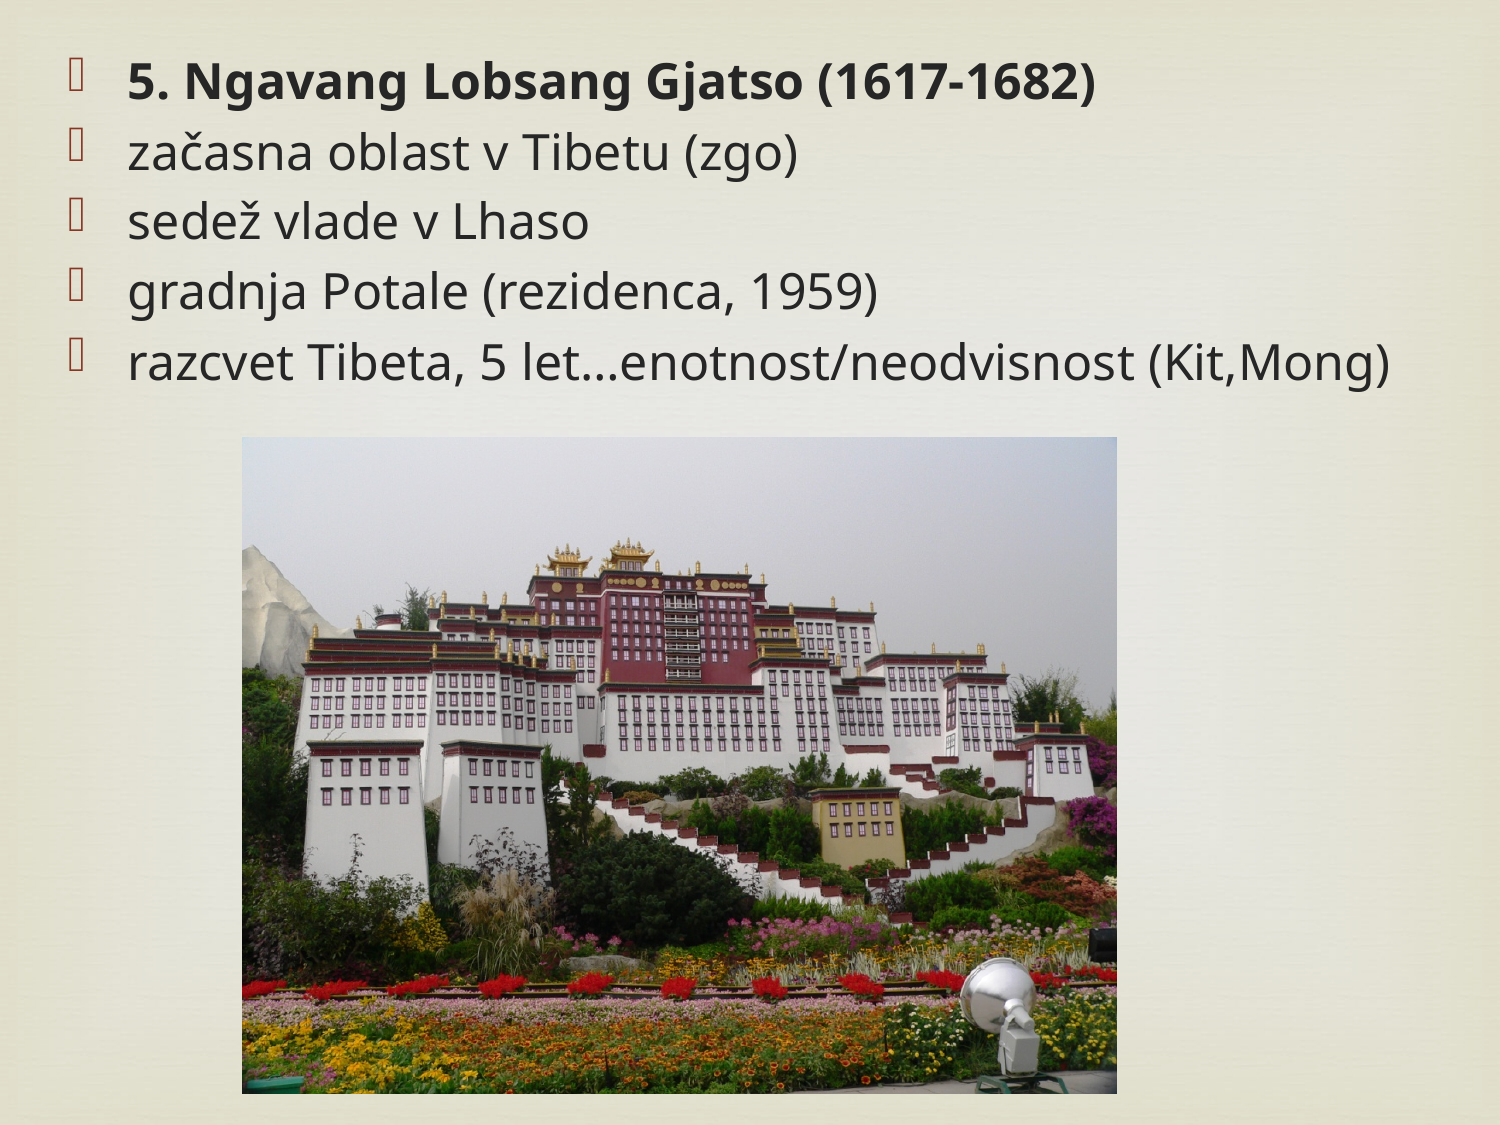

5. Ngavang Lobsang Gjatso (1617-1682)
začasna oblast v Tibetu (zgo)
sedež vlade v Lhaso
gradnja Potale (rezidenca, 1959)
razcvet Tibeta, 5 let…enotnost/neodvisnost (Kit,Mong)